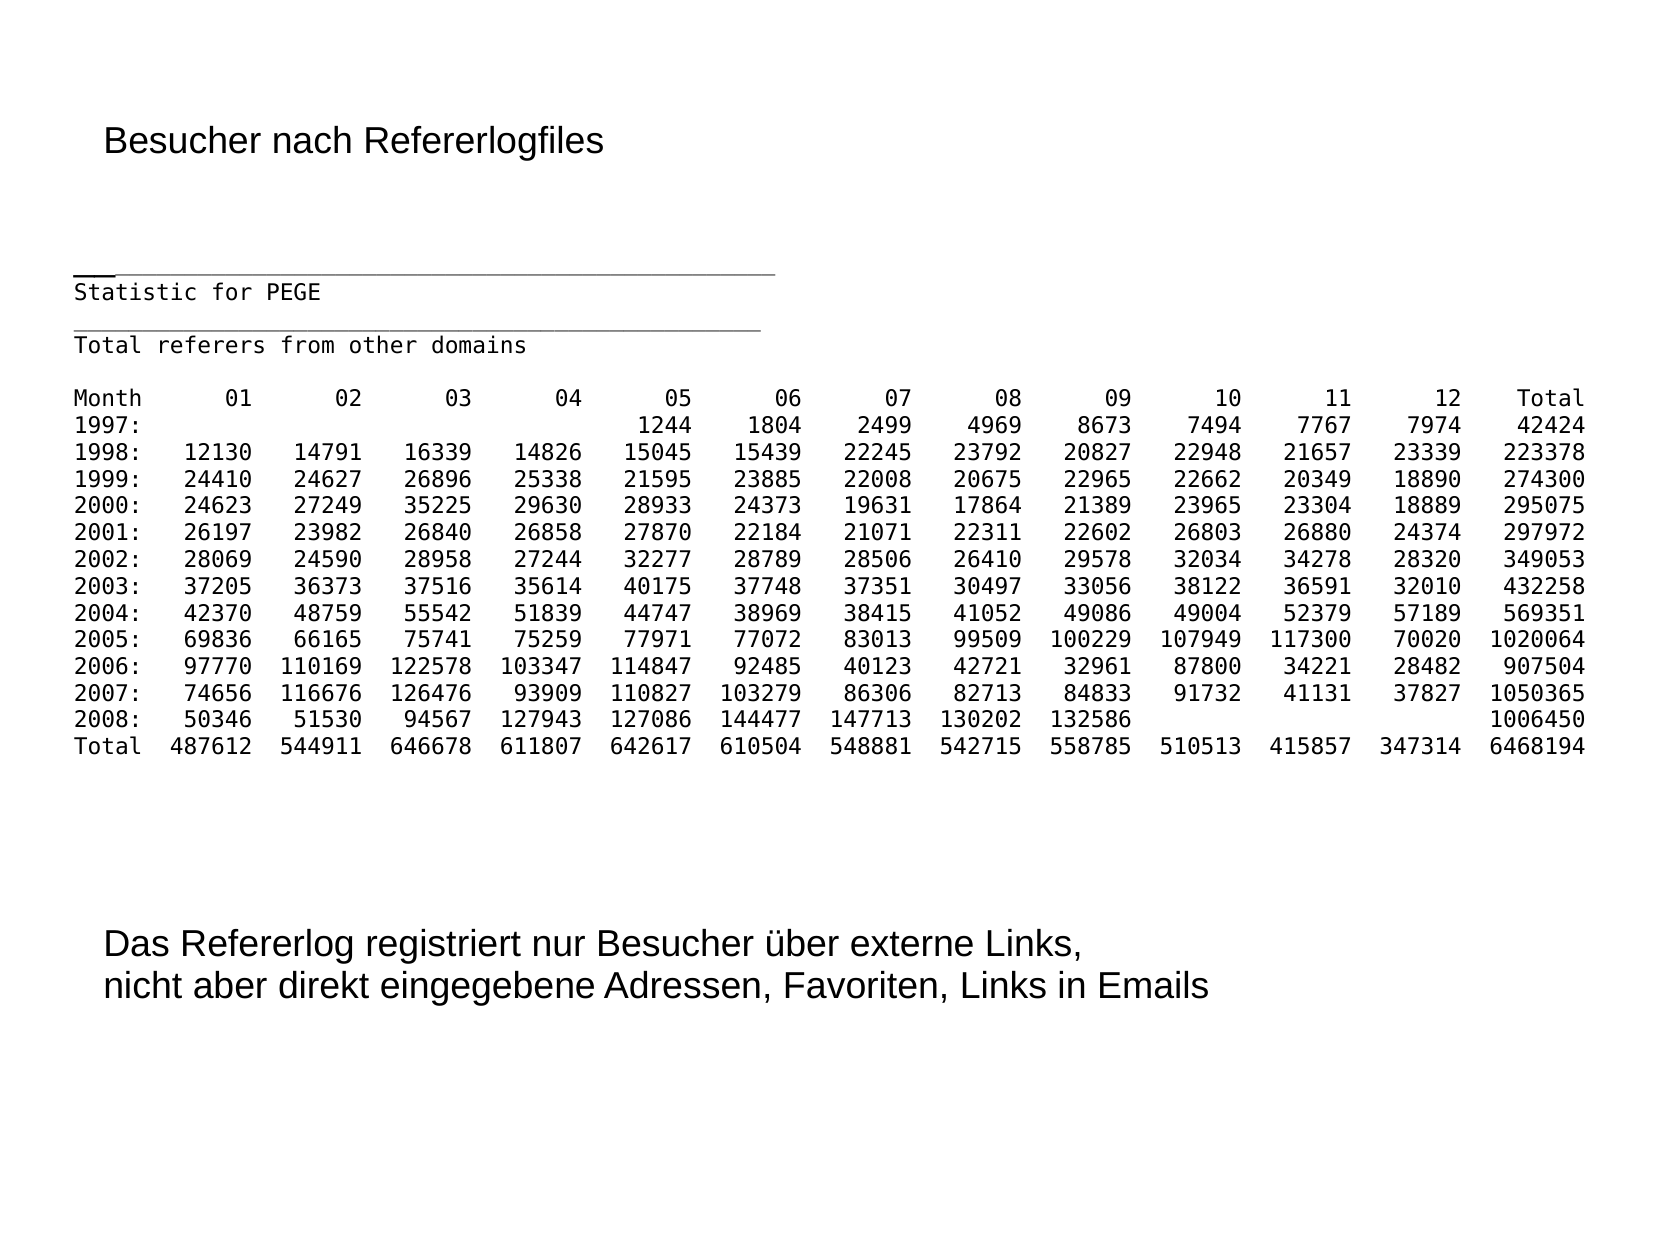

Besucher nach Refererlogfiles
__________________________________________________
Statistic for PEGE
__________________________________________________
Total referers from other domains
Month 01 02 03 04 05 06 07 08 09 10 11 12 Total
1997: 1244 1804 2499 4969 8673 7494 7767 7974 42424
1998: 12130 14791 16339 14826 15045 15439 22245 23792 20827 22948 21657 23339 223378
1999: 24410 24627 26896 25338 21595 23885 22008 20675 22965 22662 20349 18890 274300
2000: 24623 27249 35225 29630 28933 24373 19631 17864 21389 23965 23304 18889 295075
2001: 26197 23982 26840 26858 27870 22184 21071 22311 22602 26803 26880 24374 297972
2002: 28069 24590 28958 27244 32277 28789 28506 26410 29578 32034 34278 28320 349053
2003: 37205 36373 37516 35614 40175 37748 37351 30497 33056 38122 36591 32010 432258
2004: 42370 48759 55542 51839 44747 38969 38415 41052 49086 49004 52379 57189 569351
2005: 69836 66165 75741 75259 77971 77072 83013 99509 100229 107949 117300 70020 1020064
2006: 97770 110169 122578 103347 114847 92485 40123 42721 32961 87800 34221 28482 907504
2007: 74656 116676 126476 93909 110827 103279 86306 82713 84833 91732 41131 37827 1050365
2008: 50346 51530 94567 127943 127086 144477 147713 130202 132586 1006450
Total 487612 544911 646678 611807 642617 610504 548881 542715 558785 510513 415857 347314 6468194
Das Refererlog registriert nur Besucher über externe Links,
nicht aber direkt eingegebene Adressen, Favoriten, Links in Emails